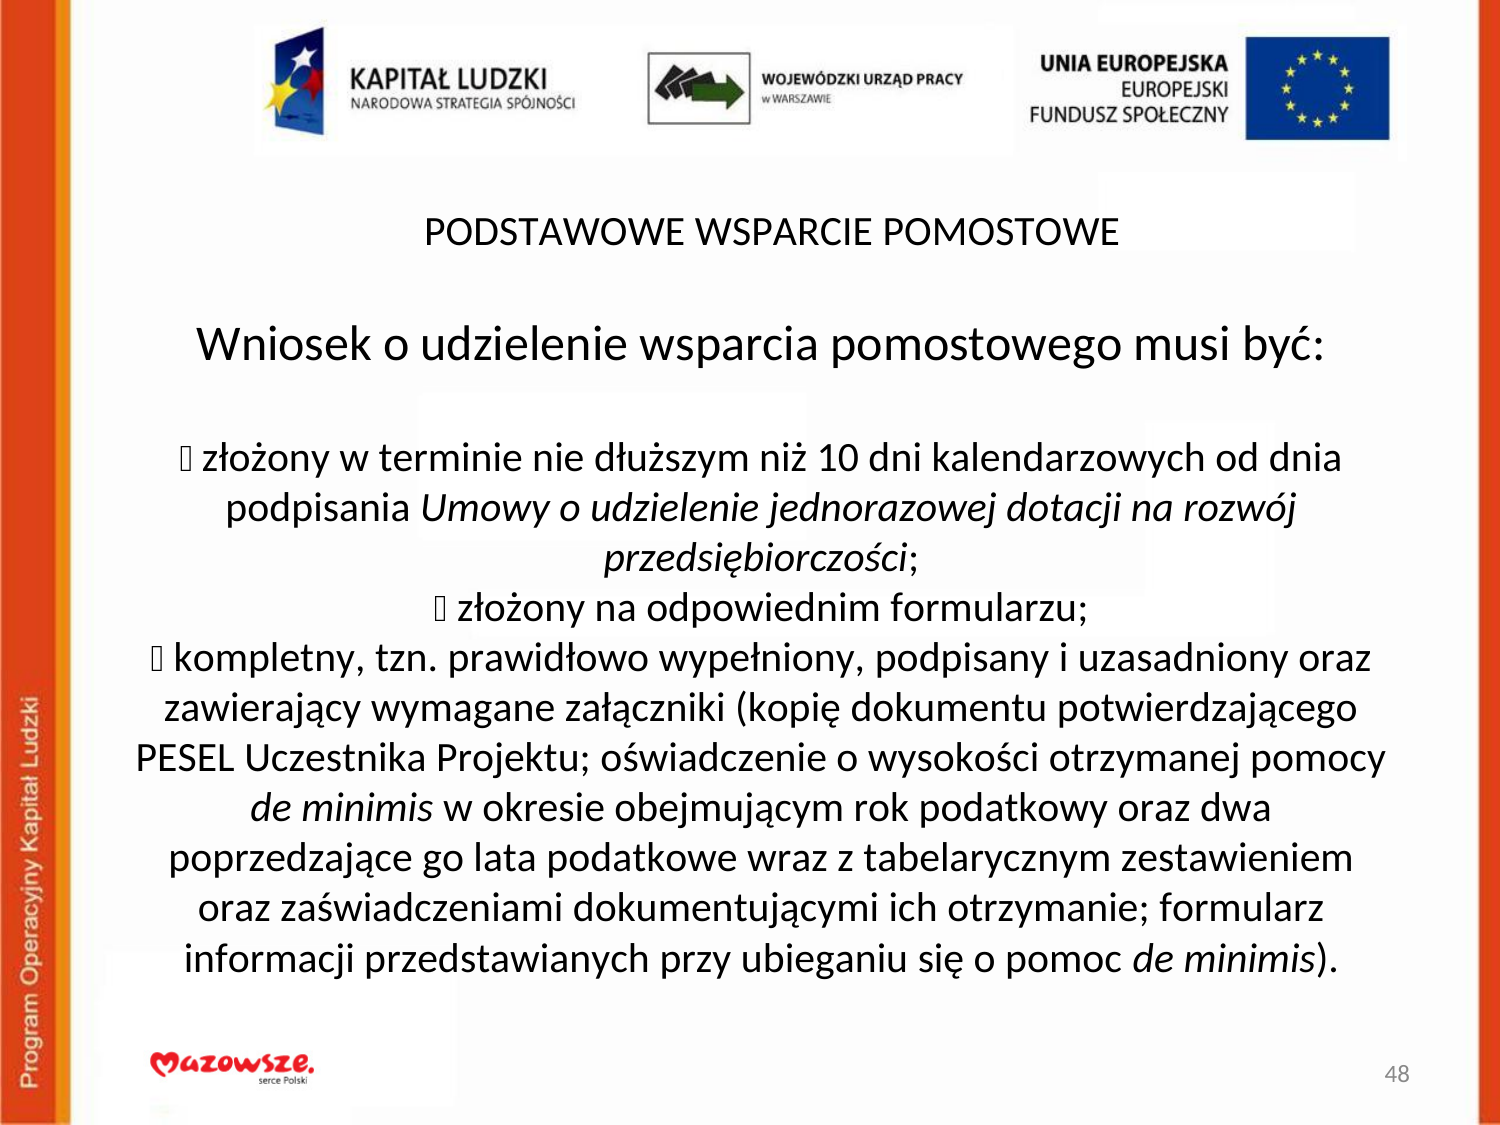

PODSTAWOWE WSPARCIE POMOSTOWE
# Wniosek o udzielenie wsparcia pomostowego musi być: złożony w terminie nie dłuższym niż 10 dni kalendarzowych od dnia podpisania Umowy o udzielenie jednorazowej dotacji na rozwój przedsiębiorczości; złożony na odpowiednim formularzu; kompletny, tzn. prawidłowo wypełniony, podpisany i uzasadniony oraz zawierający wymagane załączniki (kopię dokumentu potwierdzającego PESEL Uczestnika Projektu; oświadczenie o wysokości otrzymanej pomocy de minimis w okresie obejmującym rok podatkowy oraz dwa poprzedzające go lata podatkowe wraz z tabelarycznym zestawieniem oraz zaświadczeniami dokumentującymi ich otrzymanie; formularz informacji przedstawianych przy ubieganiu się o pomoc de minimis).